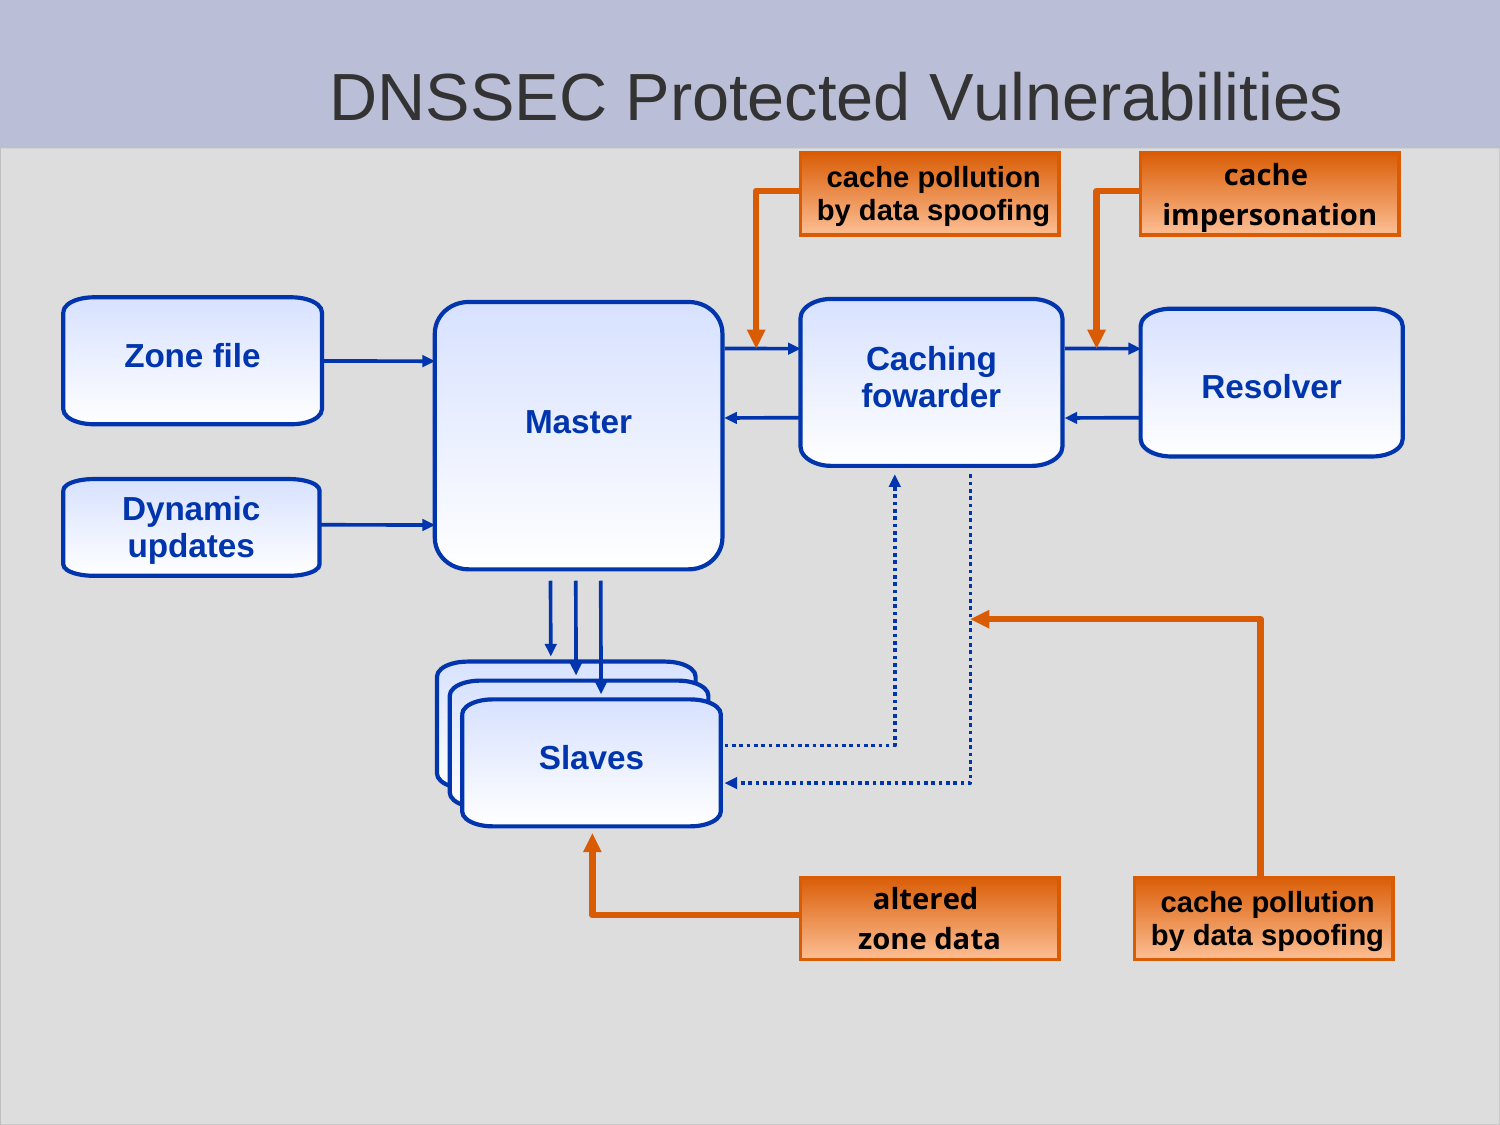

# DNSSEC Protected Vulnerabilities
cache pollution
by data spoofing
cache
impersonation
Zone file
Caching fowarder
Master
Resolver
Dynamic updates
Slaves
Slaves
Slaves
altered
zone data
cache pollution
by data spoofing